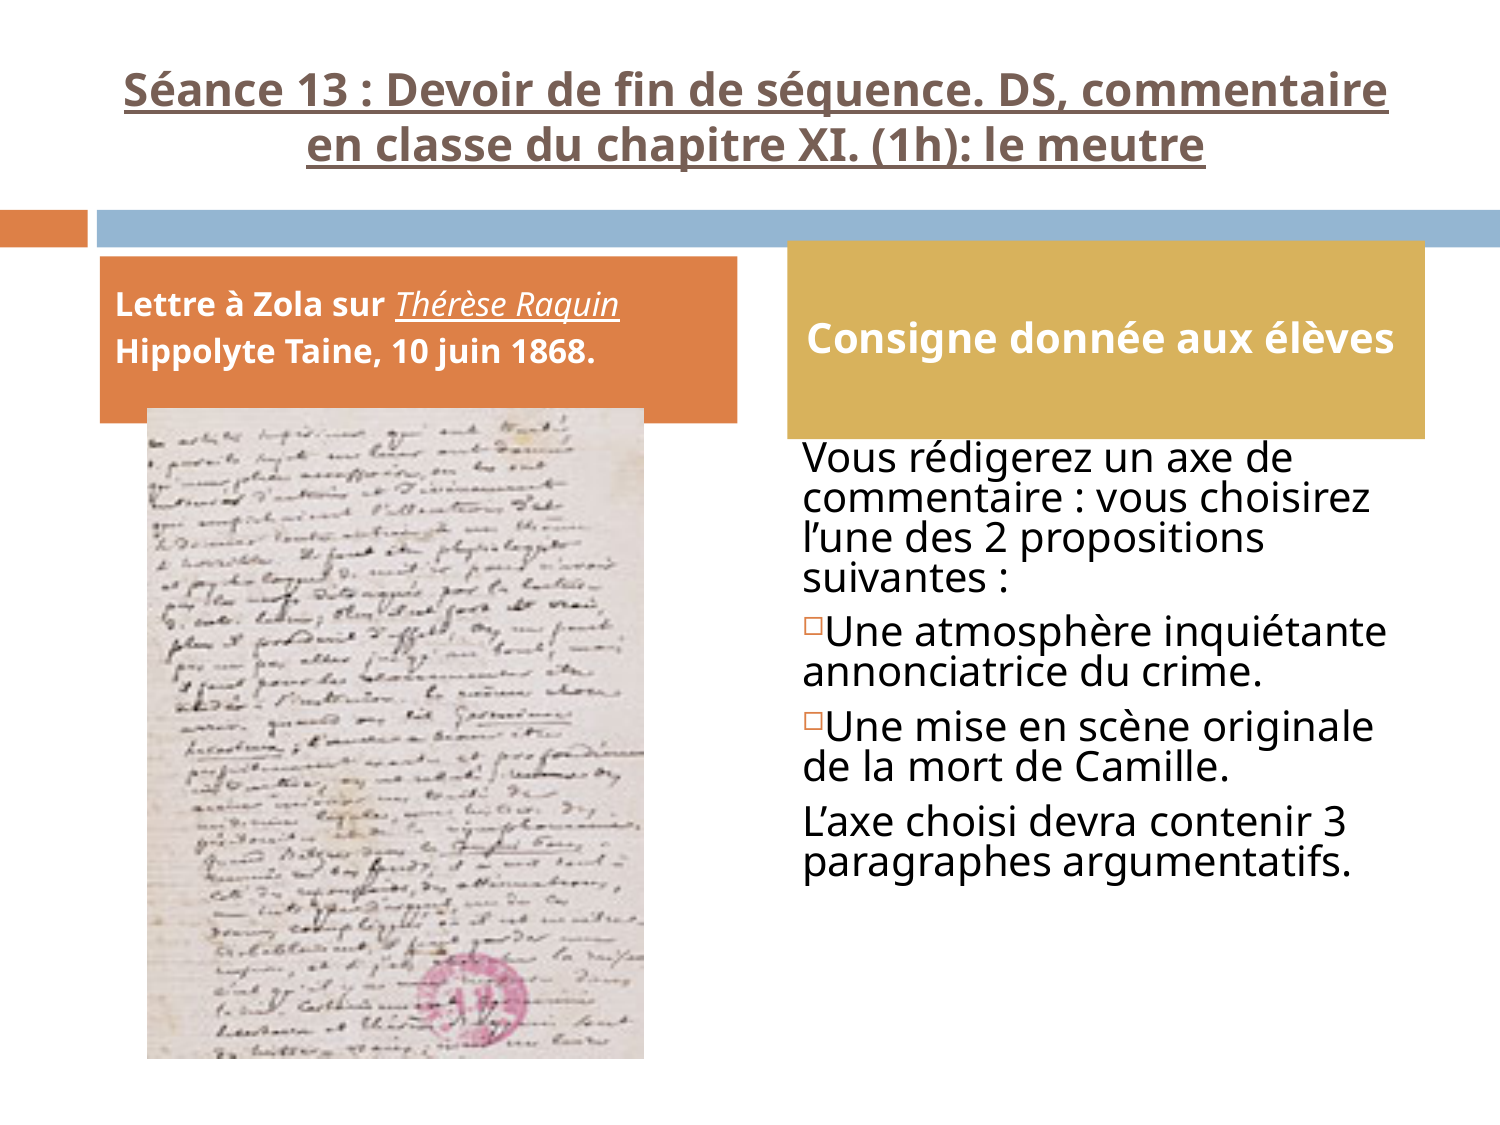

# Séance 13 : Devoir de fin de séquence. DS, commentaire en classe du chapitre XI. (1h): le meutre
Consigne donnée aux élèves
Lettre à Zola sur Thérèse Raquin
Hippolyte Taine, 10 juin 1868.
Vous rédigerez un axe de commentaire : vous choisirez l’une des 2 propositions suivantes :
Une atmosphère inquiétante annonciatrice du crime.
Une mise en scène originale de la mort de Camille.
L’axe choisi devra contenir 3 paragraphes argumentatifs.